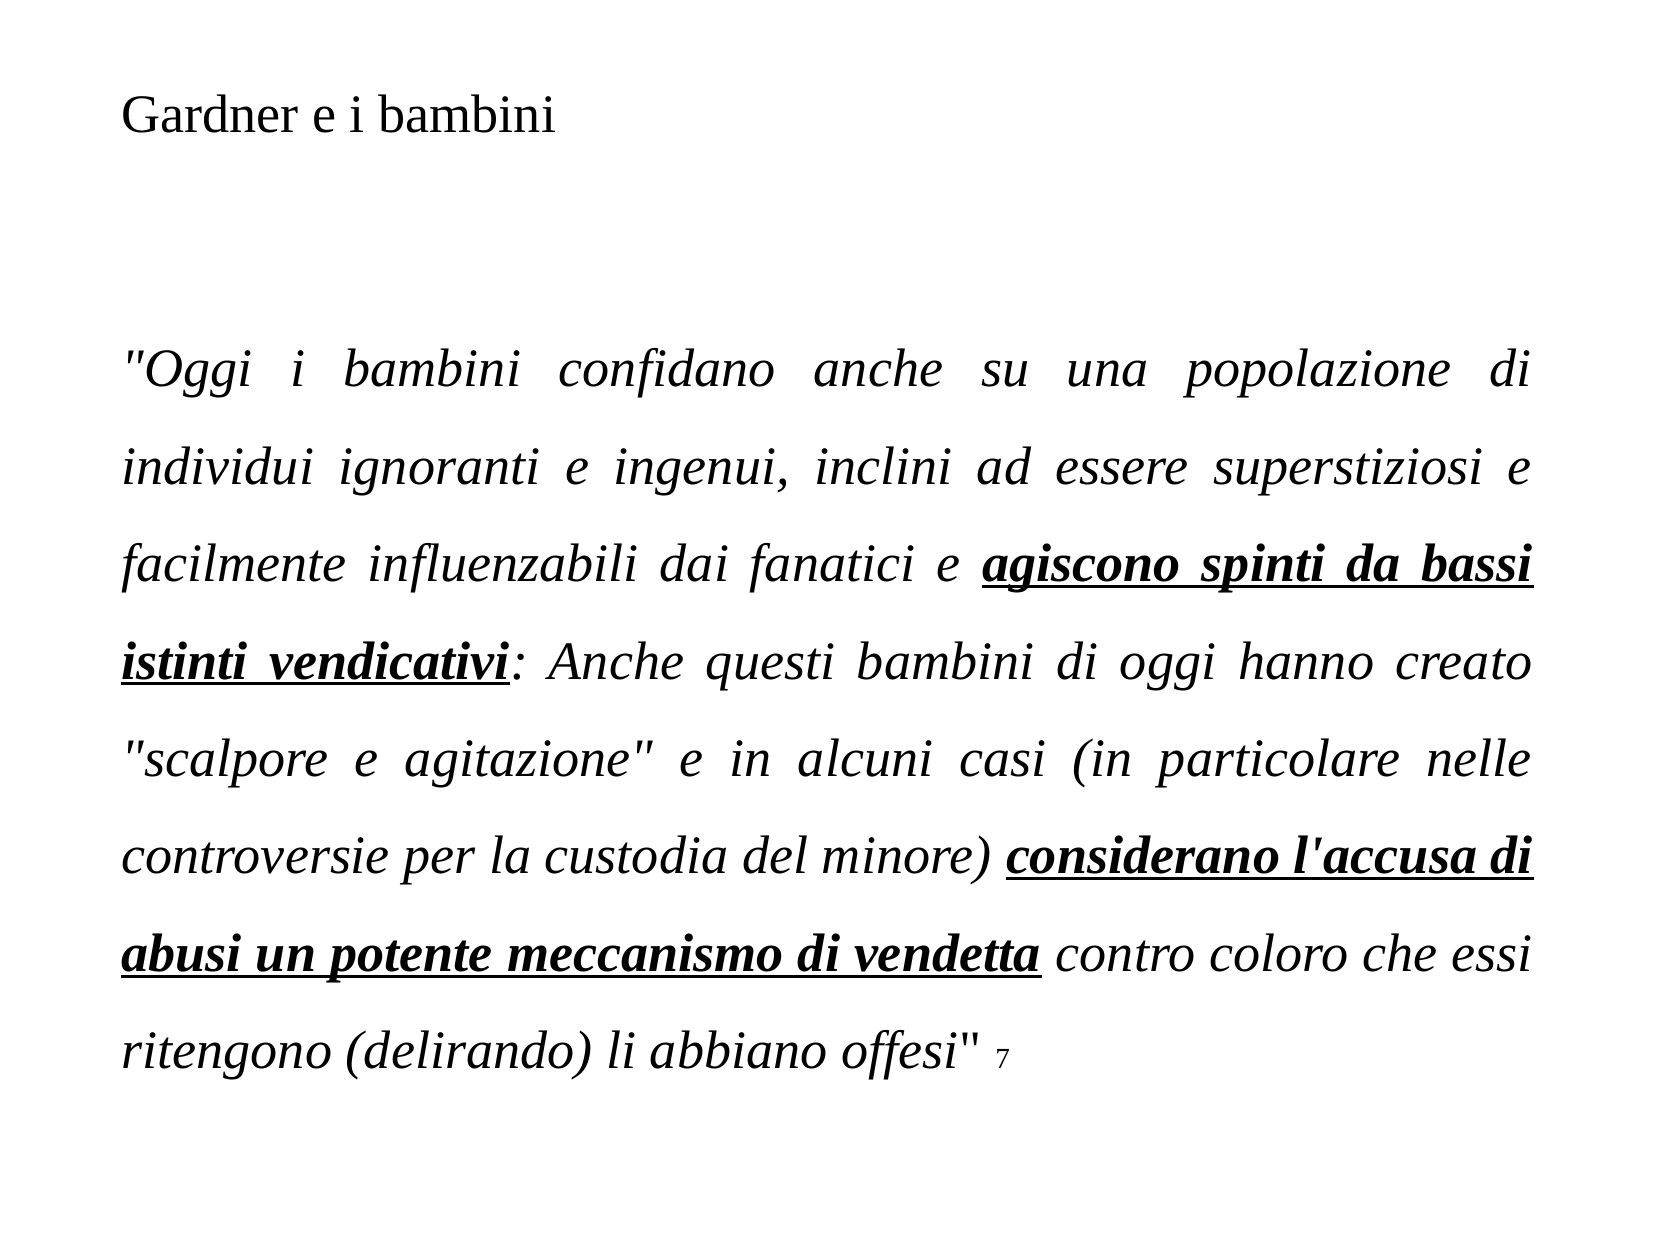

# Gardner e i bambini
"Oggi i bambini confidano anche su una popolazione di individui ignoranti e ingenui, inclini ad essere superstiziosi e facilmente influenzabili dai fanatici e agiscono spinti da bassi istinti vendicativi: Anche questi bambini di oggi hanno creato "scalpore e agitazione" e in alcuni casi (in particolare nelle controversie per la custodia del minore) considerano l'accusa di abusi un potente meccanismo di vendetta contro coloro che essi ritengono (delirando) li abbiano offesi" 7
7 R. Gardner, L'isteria collettiva dell'abuso sessuale, op. cit., pag. 149.